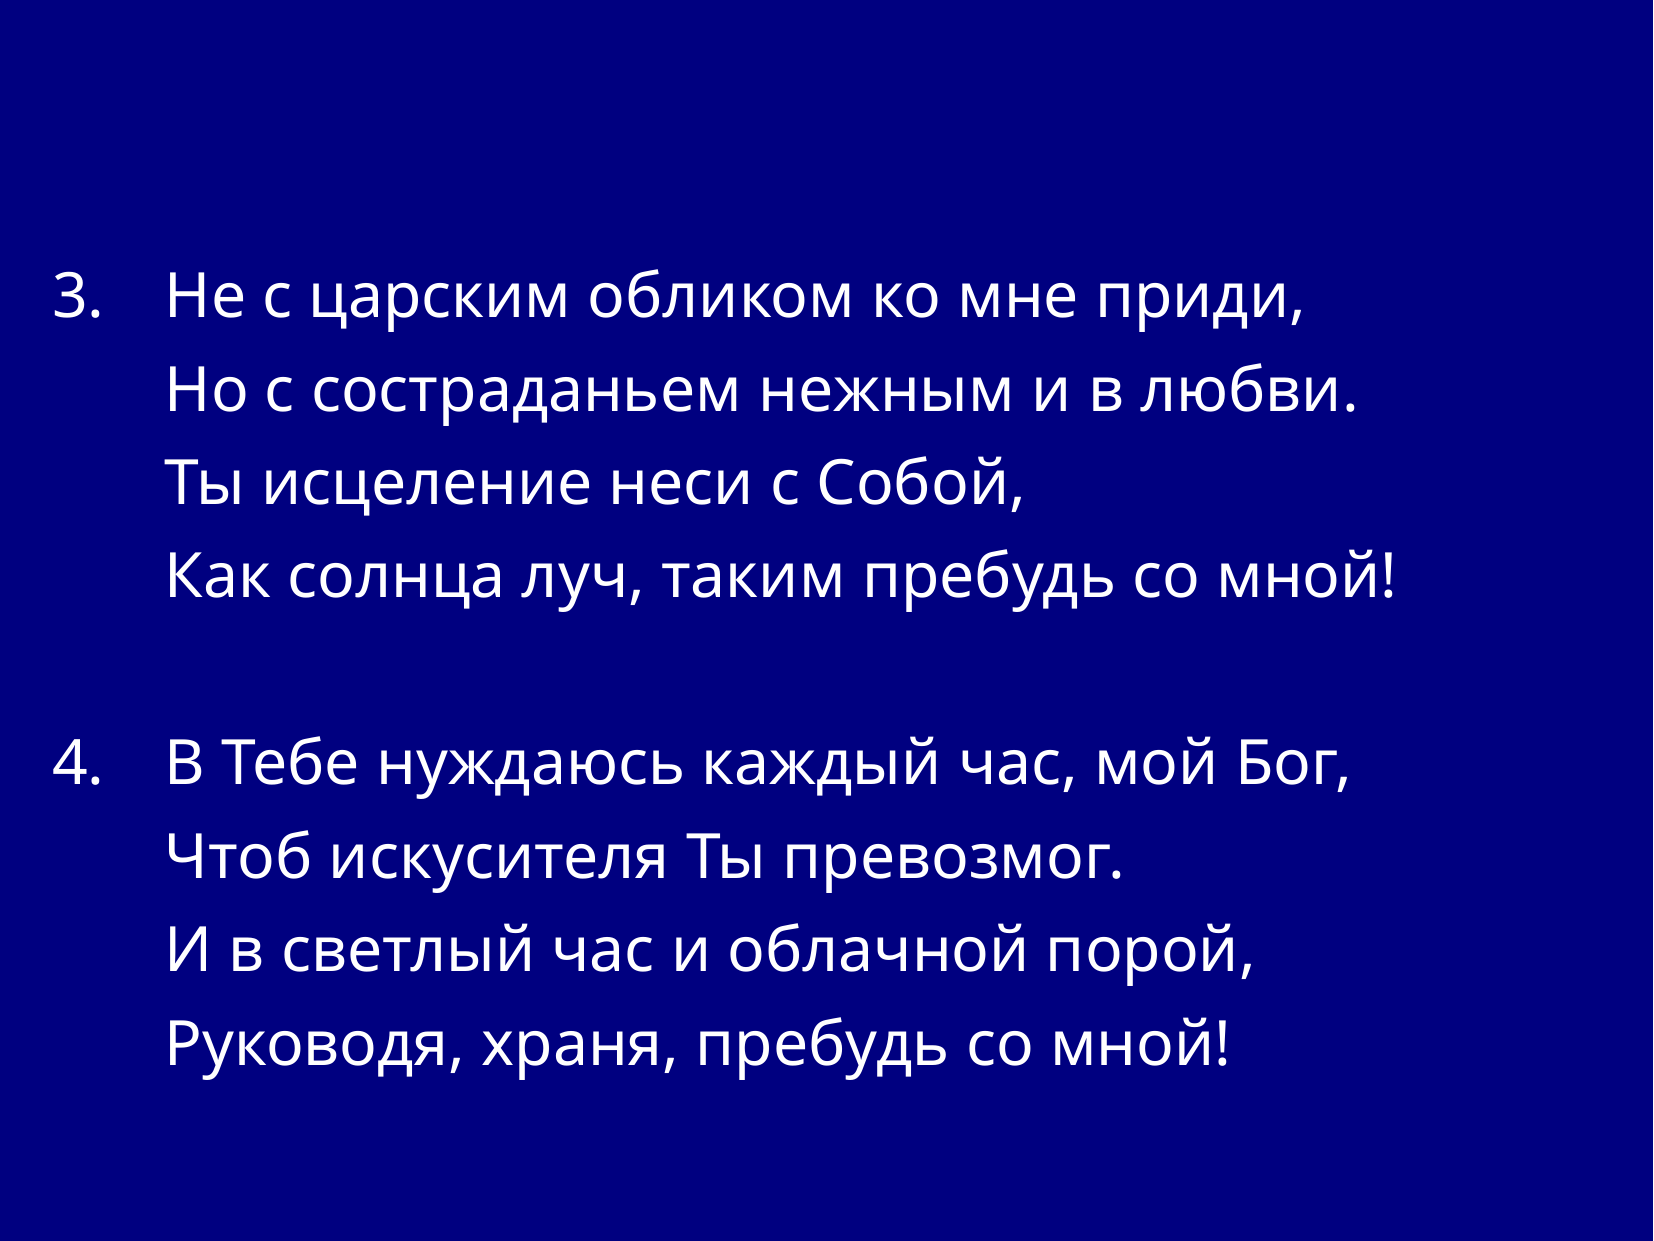

3.	Не с царским обликом ко мне приди,
	Но с состраданьем нежным и в любви.
	Ты исцеление неси с Собой,
	Как солнца луч, таким пребудь со мной!
4.	В Тебе нуждаюсь каждый час, мой Бог,
	Чтоб искусителя Ты превозмог.
	И в светлый час и облачной порой,
	Руководя, храня, пребудь со мной!